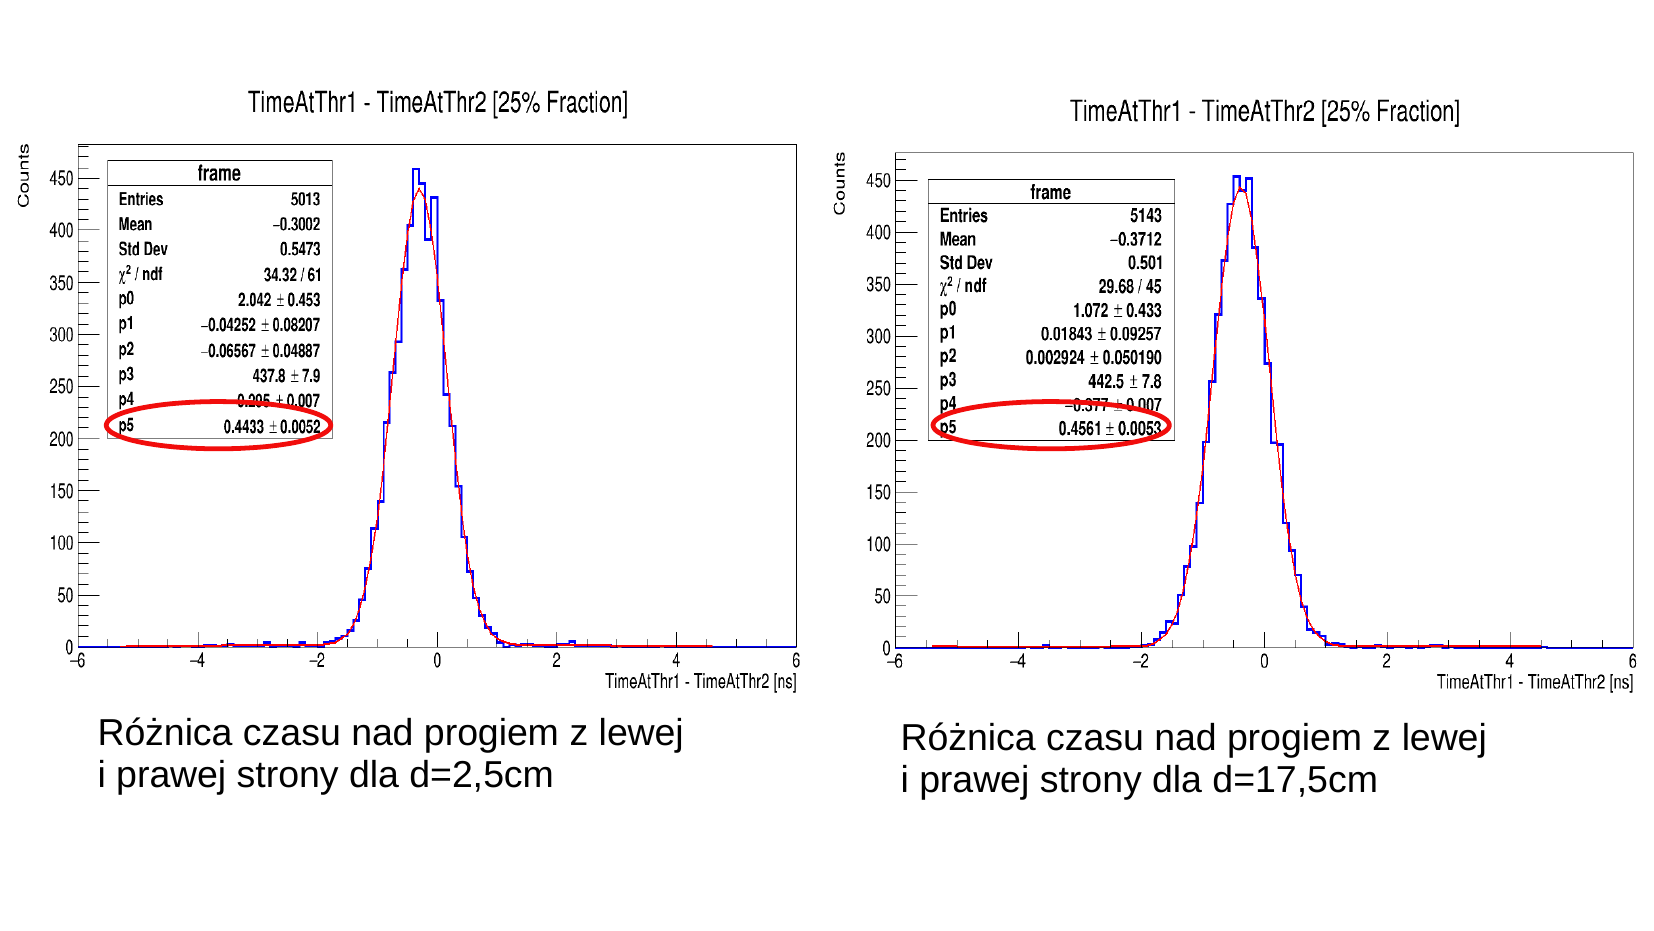

Różnica czasu nad progiem z lewej
i prawej strony dla d=2,5cm
Różnica czasu nad progiem z lewej
i prawej strony dla d=17,5cm